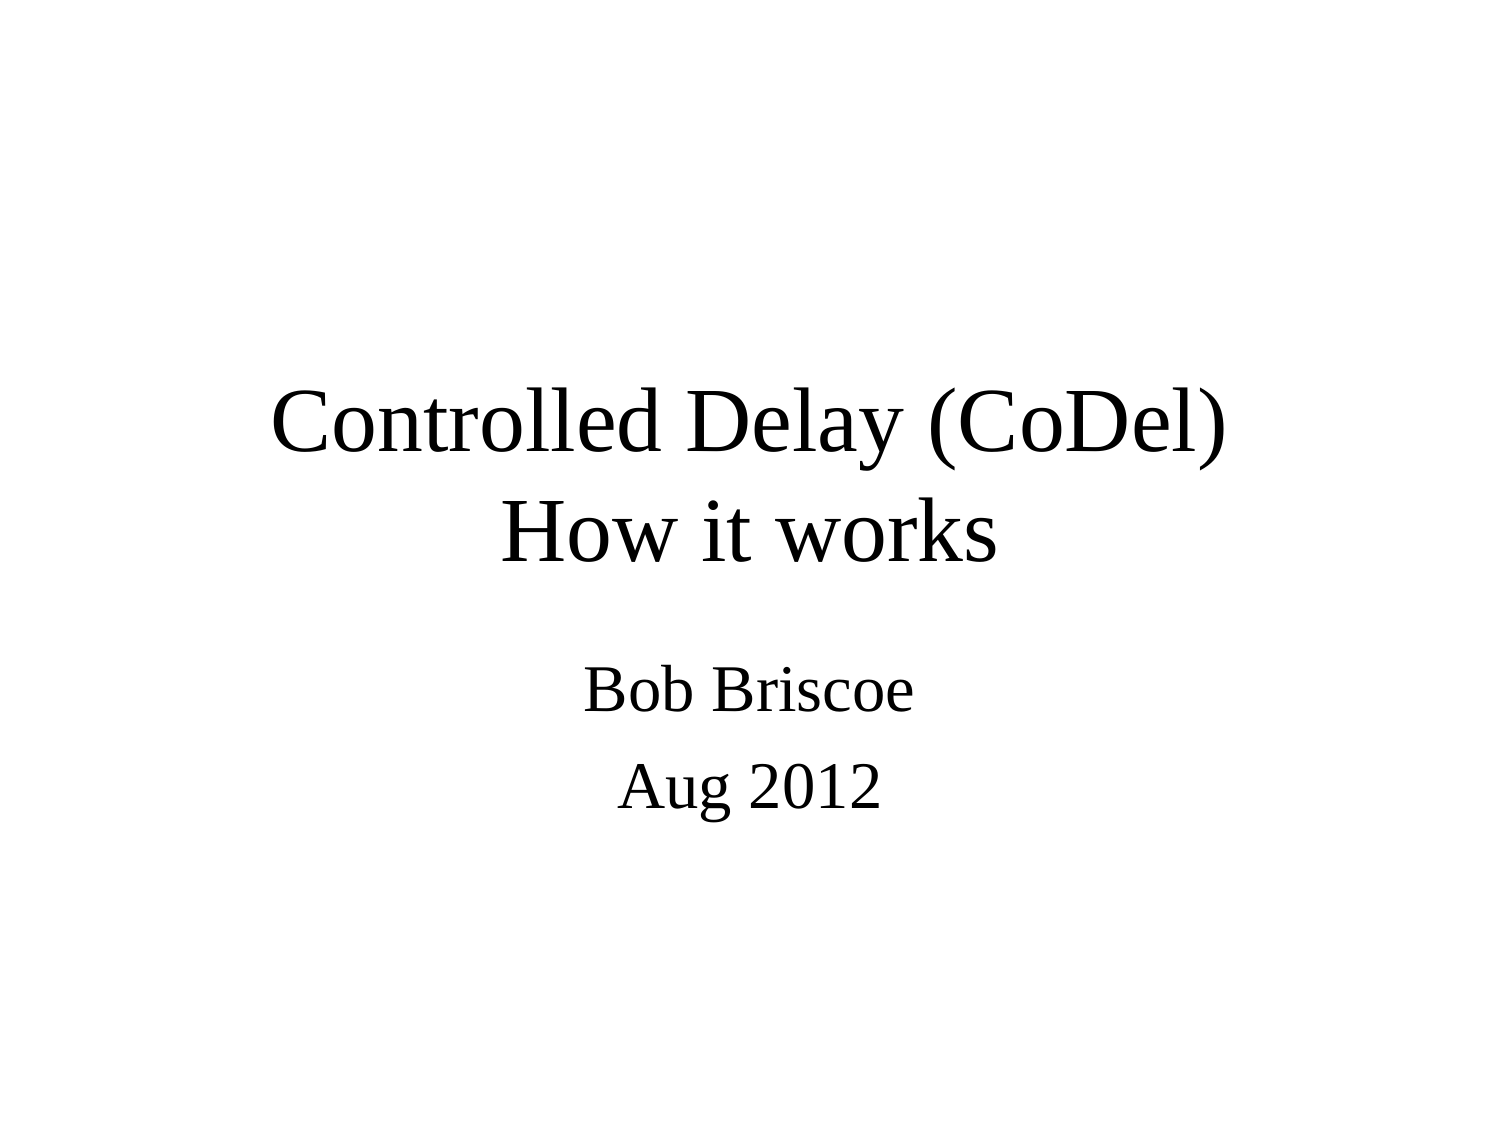

Controlled Delay (CoDel)
How it works
Bob Briscoe
Aug 2012